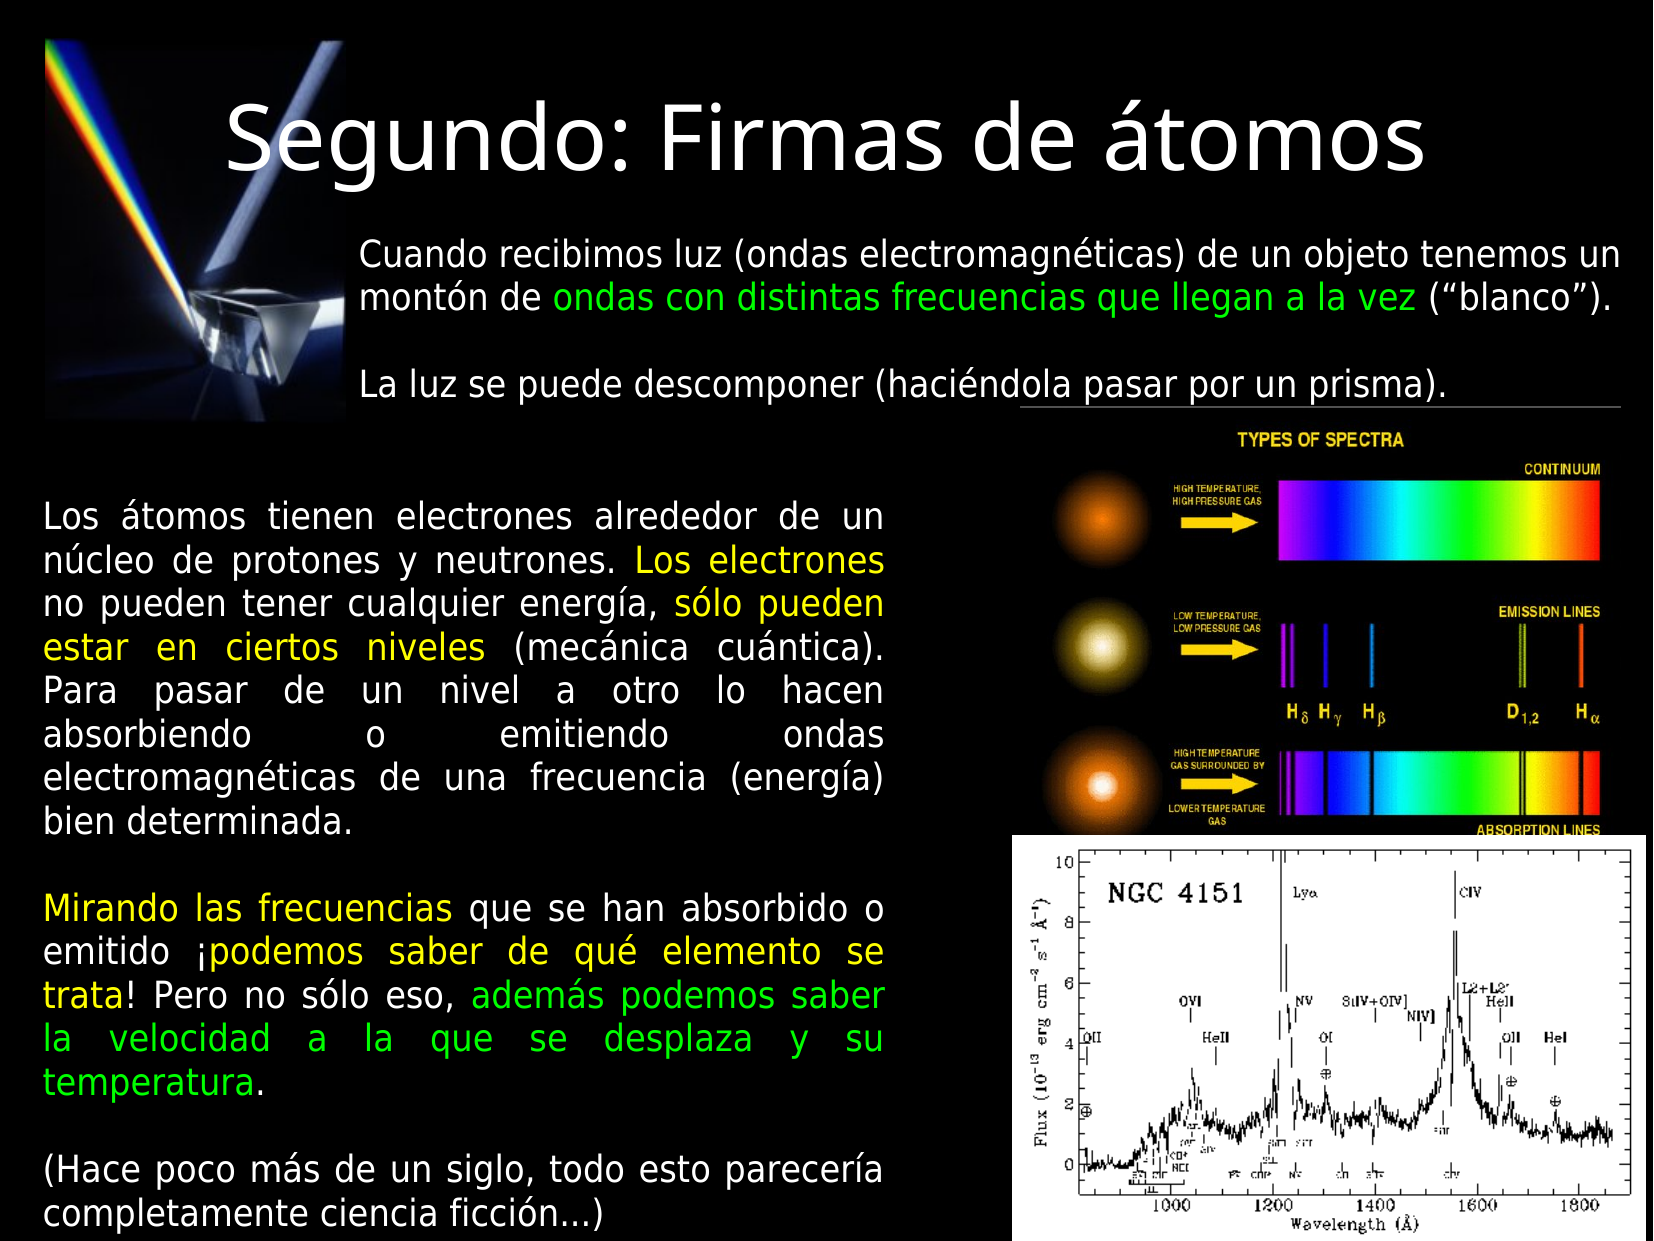

# Segundo: Firmas de átomos
Cuando recibimos luz (ondas electromagnéticas) de un objeto tenemos un montón de ondas con distintas frecuencias que llegan a la vez (“blanco”).
La luz se puede descomponer (haciéndola pasar por un prisma).
Los átomos tienen electrones alrededor de un núcleo de protones y neutrones. Los electrones no pueden tener cualquier energía, sólo pueden estar en ciertos niveles (mecánica cuántica). Para pasar de un nivel a otro lo hacen absorbiendo o emitiendo ondas electromagnéticas de una frecuencia (energía) bien determinada.
Mirando las frecuencias que se han absorbido o emitido ¡podemos saber de qué elemento se trata! Pero no sólo eso, además podemos saber la velocidad a la que se desplaza y su temperatura.
(Hace poco más de un siglo, todo esto parecería completamente ciencia ficción...)